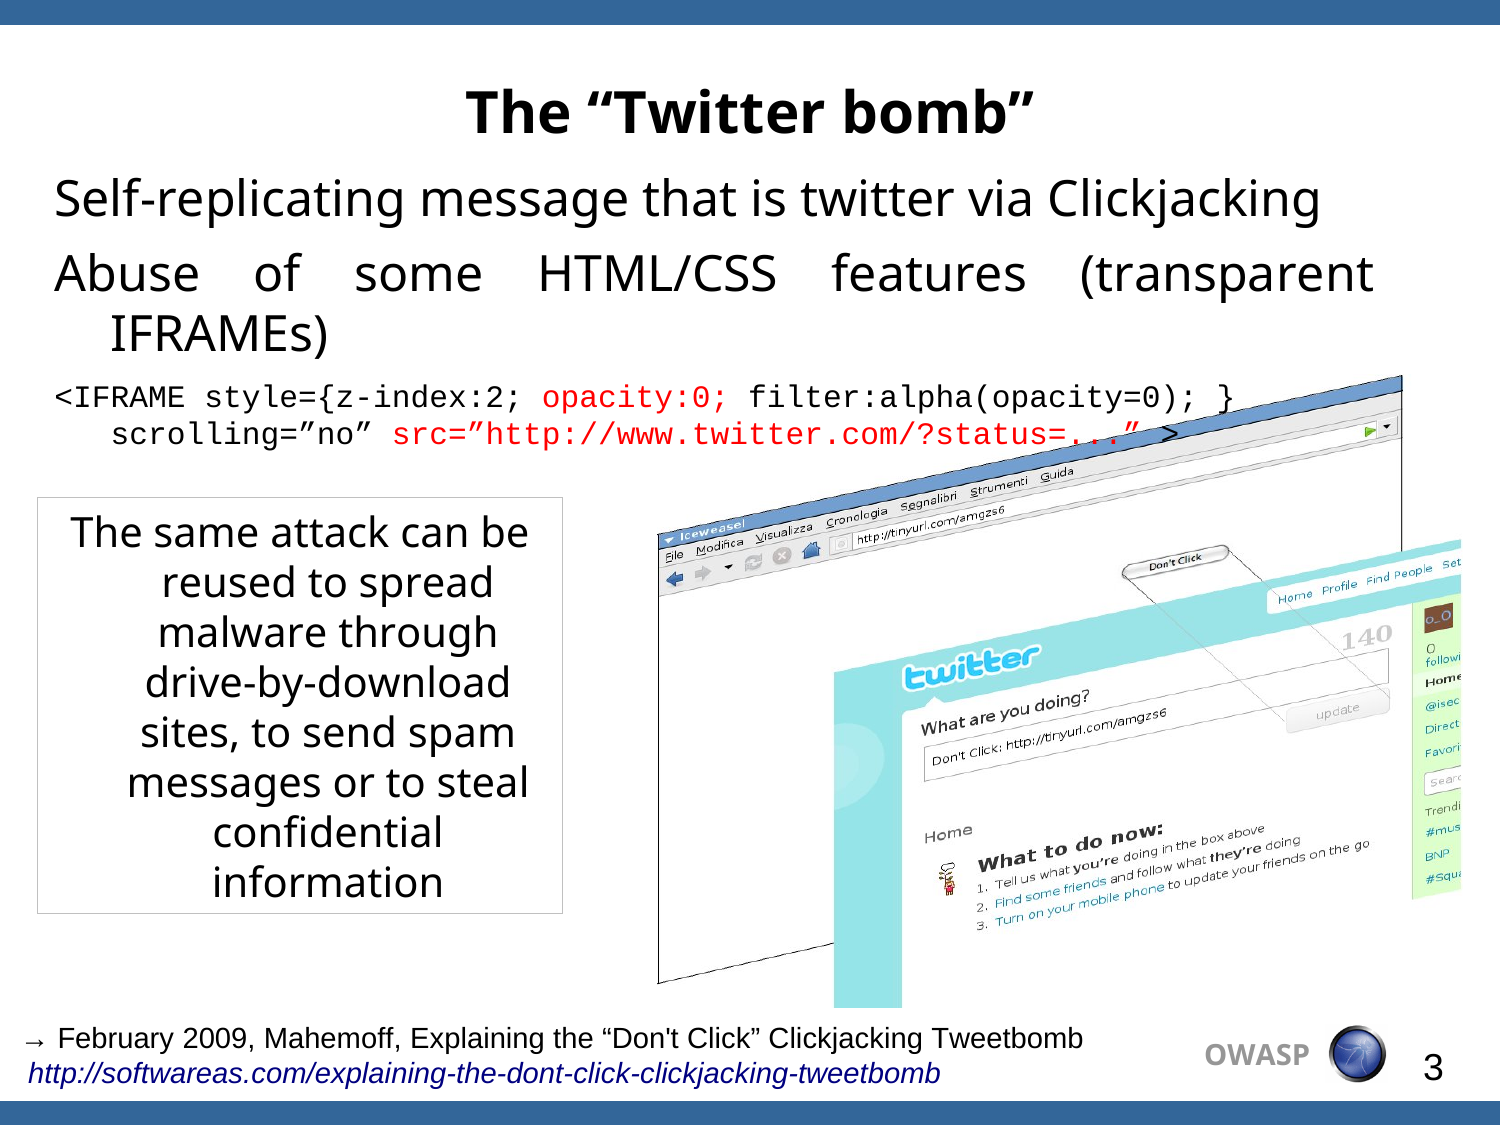

# The “Twitter bomb”
Self-replicating message that is twitter via Clickjacking
Abuse of some HTML/CSS features (transparent IFRAMEs)
<IFRAME style={z-index:2; opacity:0; filter:alpha(opacity=0); } scrolling=”no” src=”http://www.twitter.com/?status=...” >
The same attack can be reused to spread malware through drive-by-download sites, to send spam messages or to steal confidential information
→ February 2009, Mahemoff, Explaining the “Don't Click” Clickjacking Tweetbomb
 http://softwareas.com/explaining-the-dont-click-clickjacking-tweetbomb
3